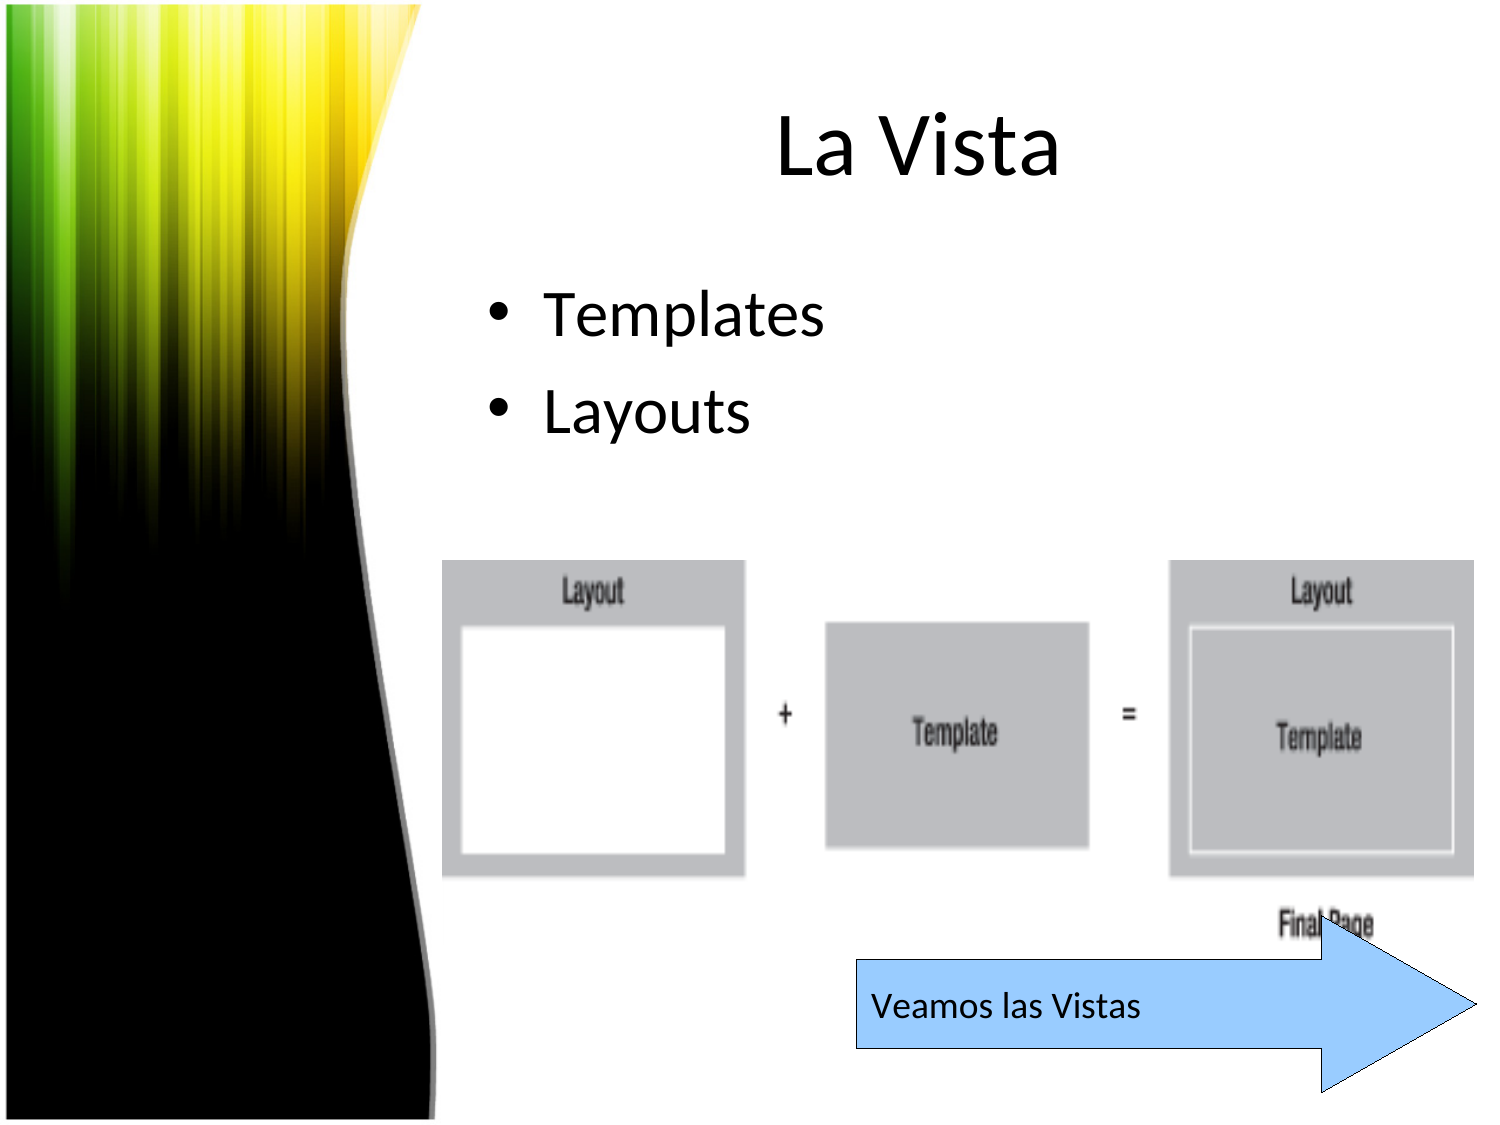

# La Vista
Templates
Layouts
Veamos las Vistas